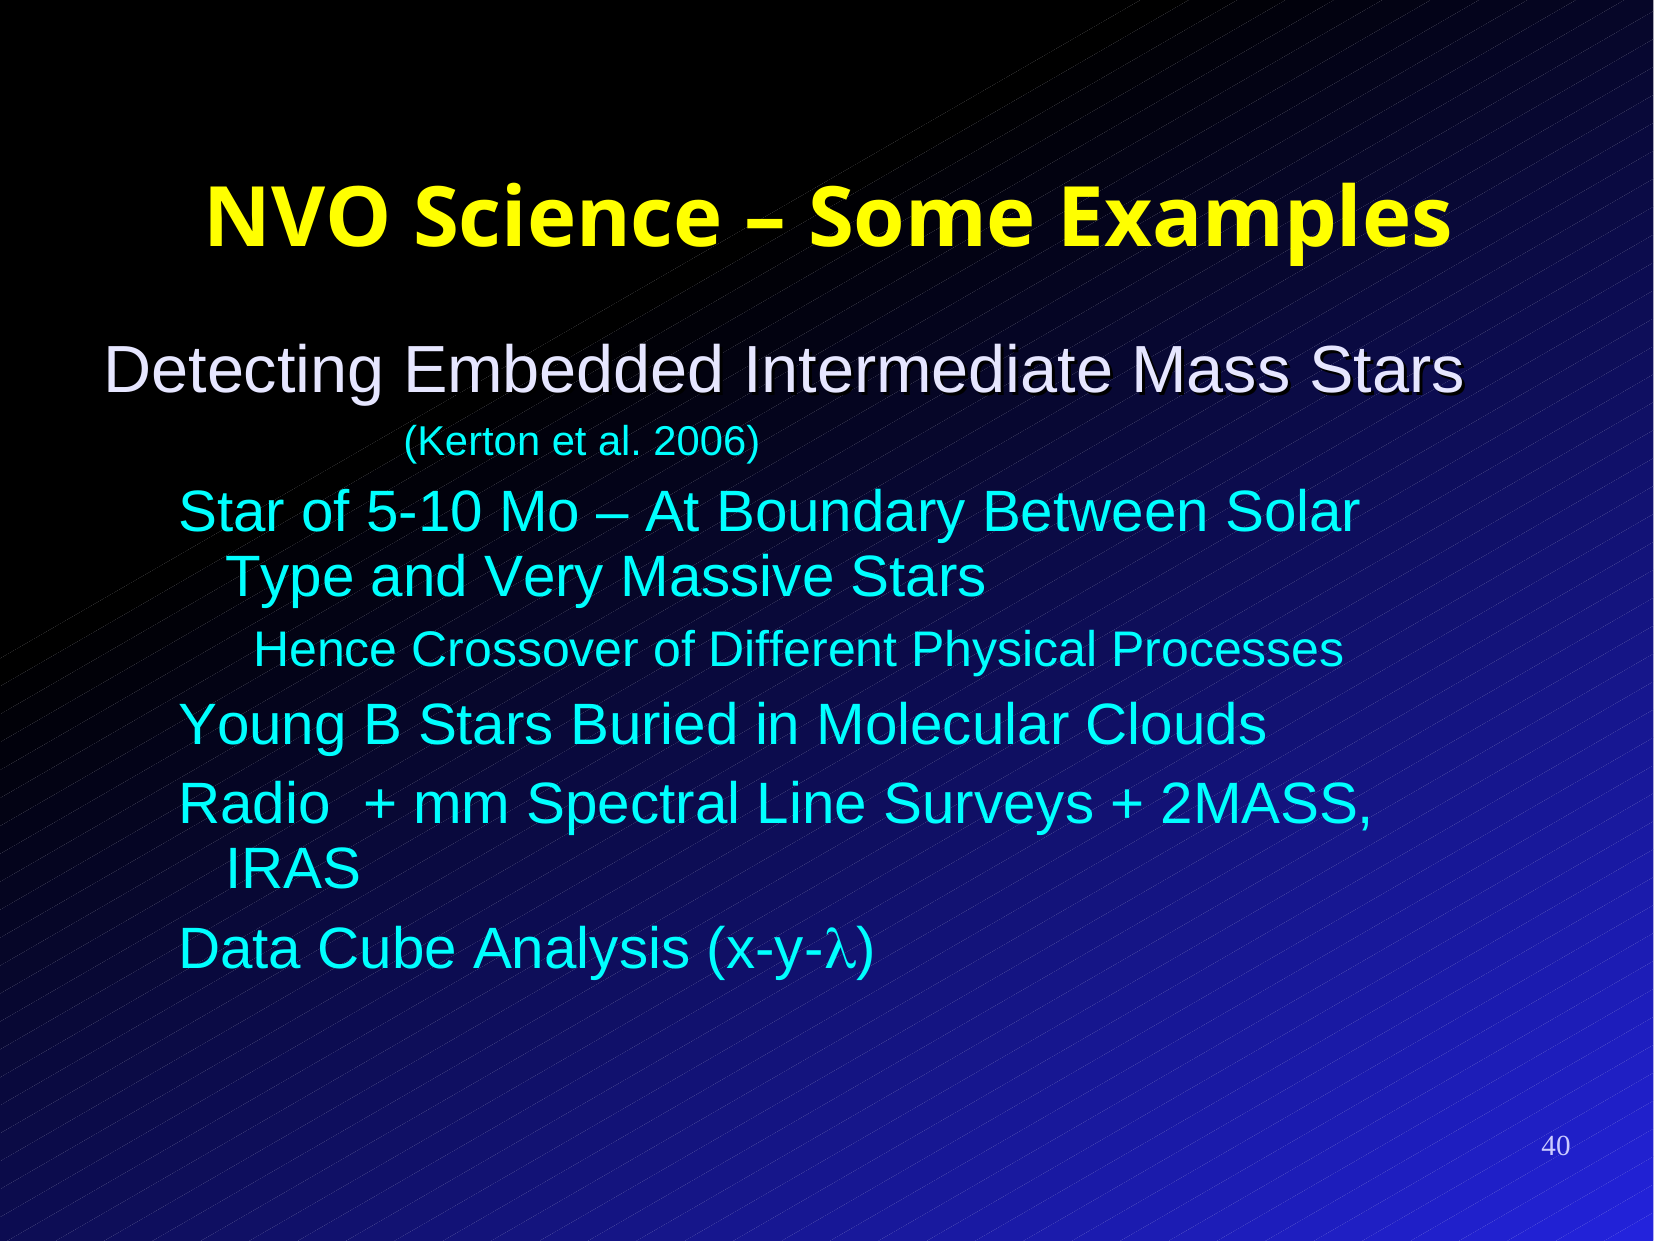

# NVO Science – Some Examples
Detecting Embedded Intermediate Mass Stars
(Kerton et al. 2006)
Star of 5-10 Mo – At Boundary Between Solar Type and Very Massive Stars
Hence Crossover of Different Physical Processes
Young B Stars Buried in Molecular Clouds
Radio + mm Spectral Line Surveys + 2MASS, IRAS
Data Cube Analysis (x-y-)
40